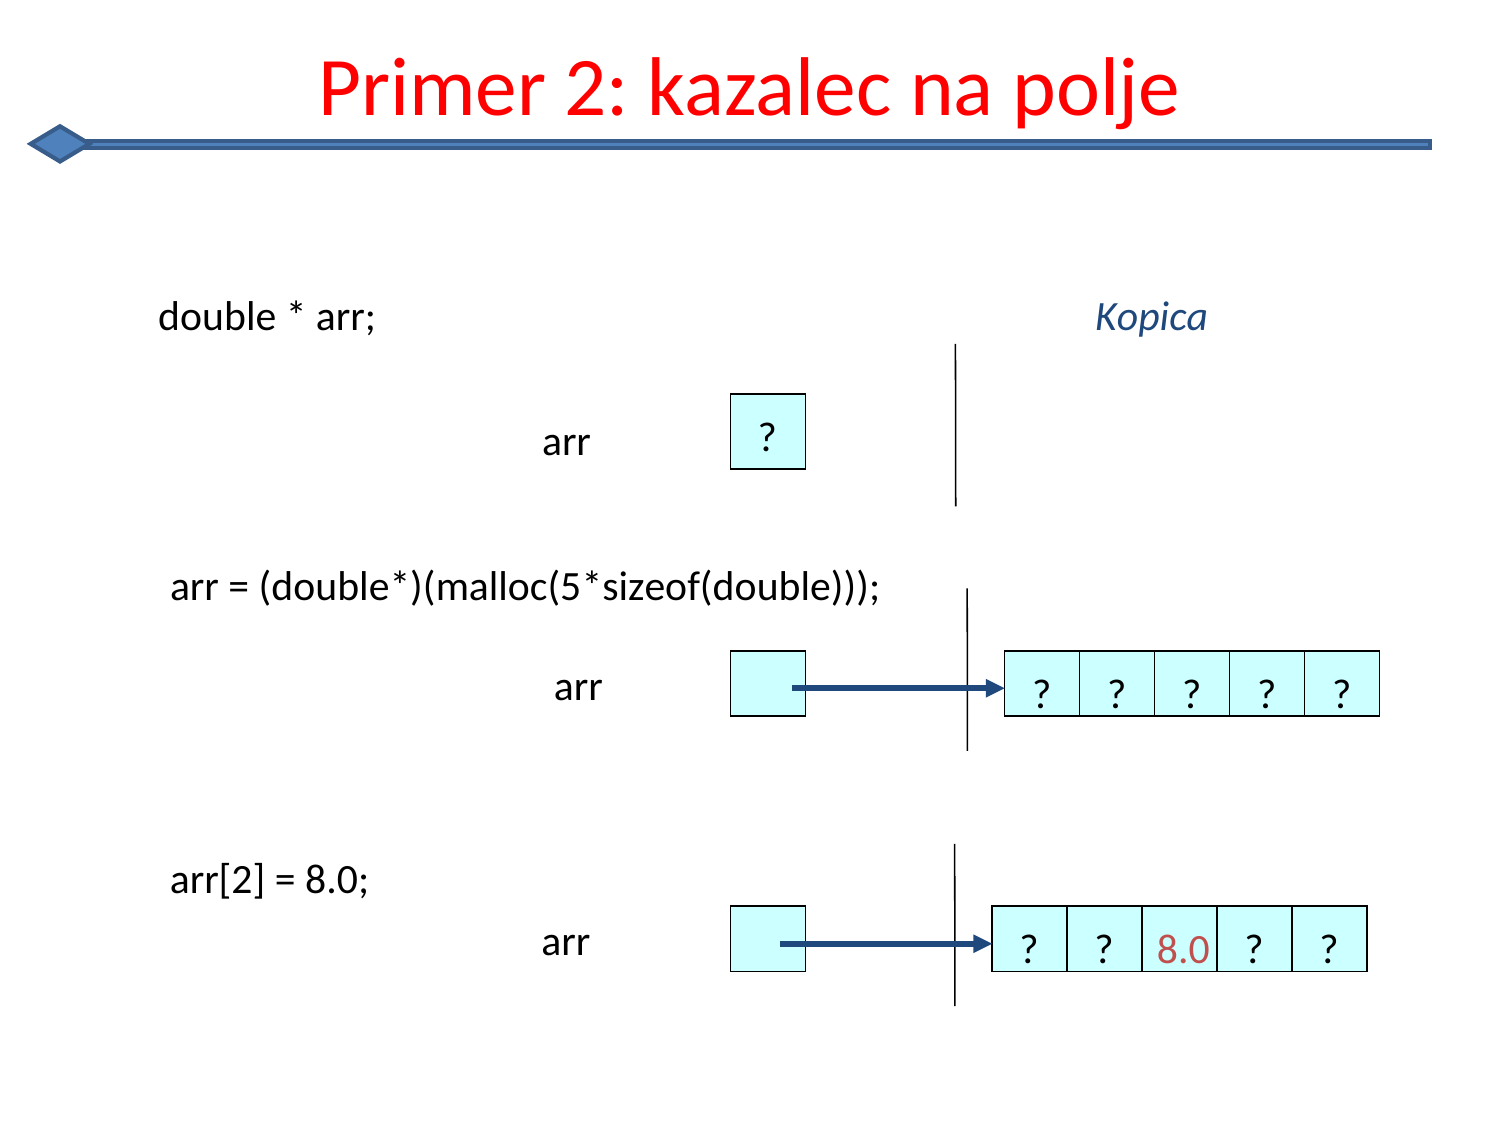

# Primer 2: kazalec na polje
 double * arr;
Kopica
 ?
 arr
 arr = (double*)(malloc(5*sizeof(double)));
 arr
 ?
 ?
 ?
 ?
 ?
 arr[2] = 8.0;
 arr
 ?
 ?
 8.0
 ?
 ?